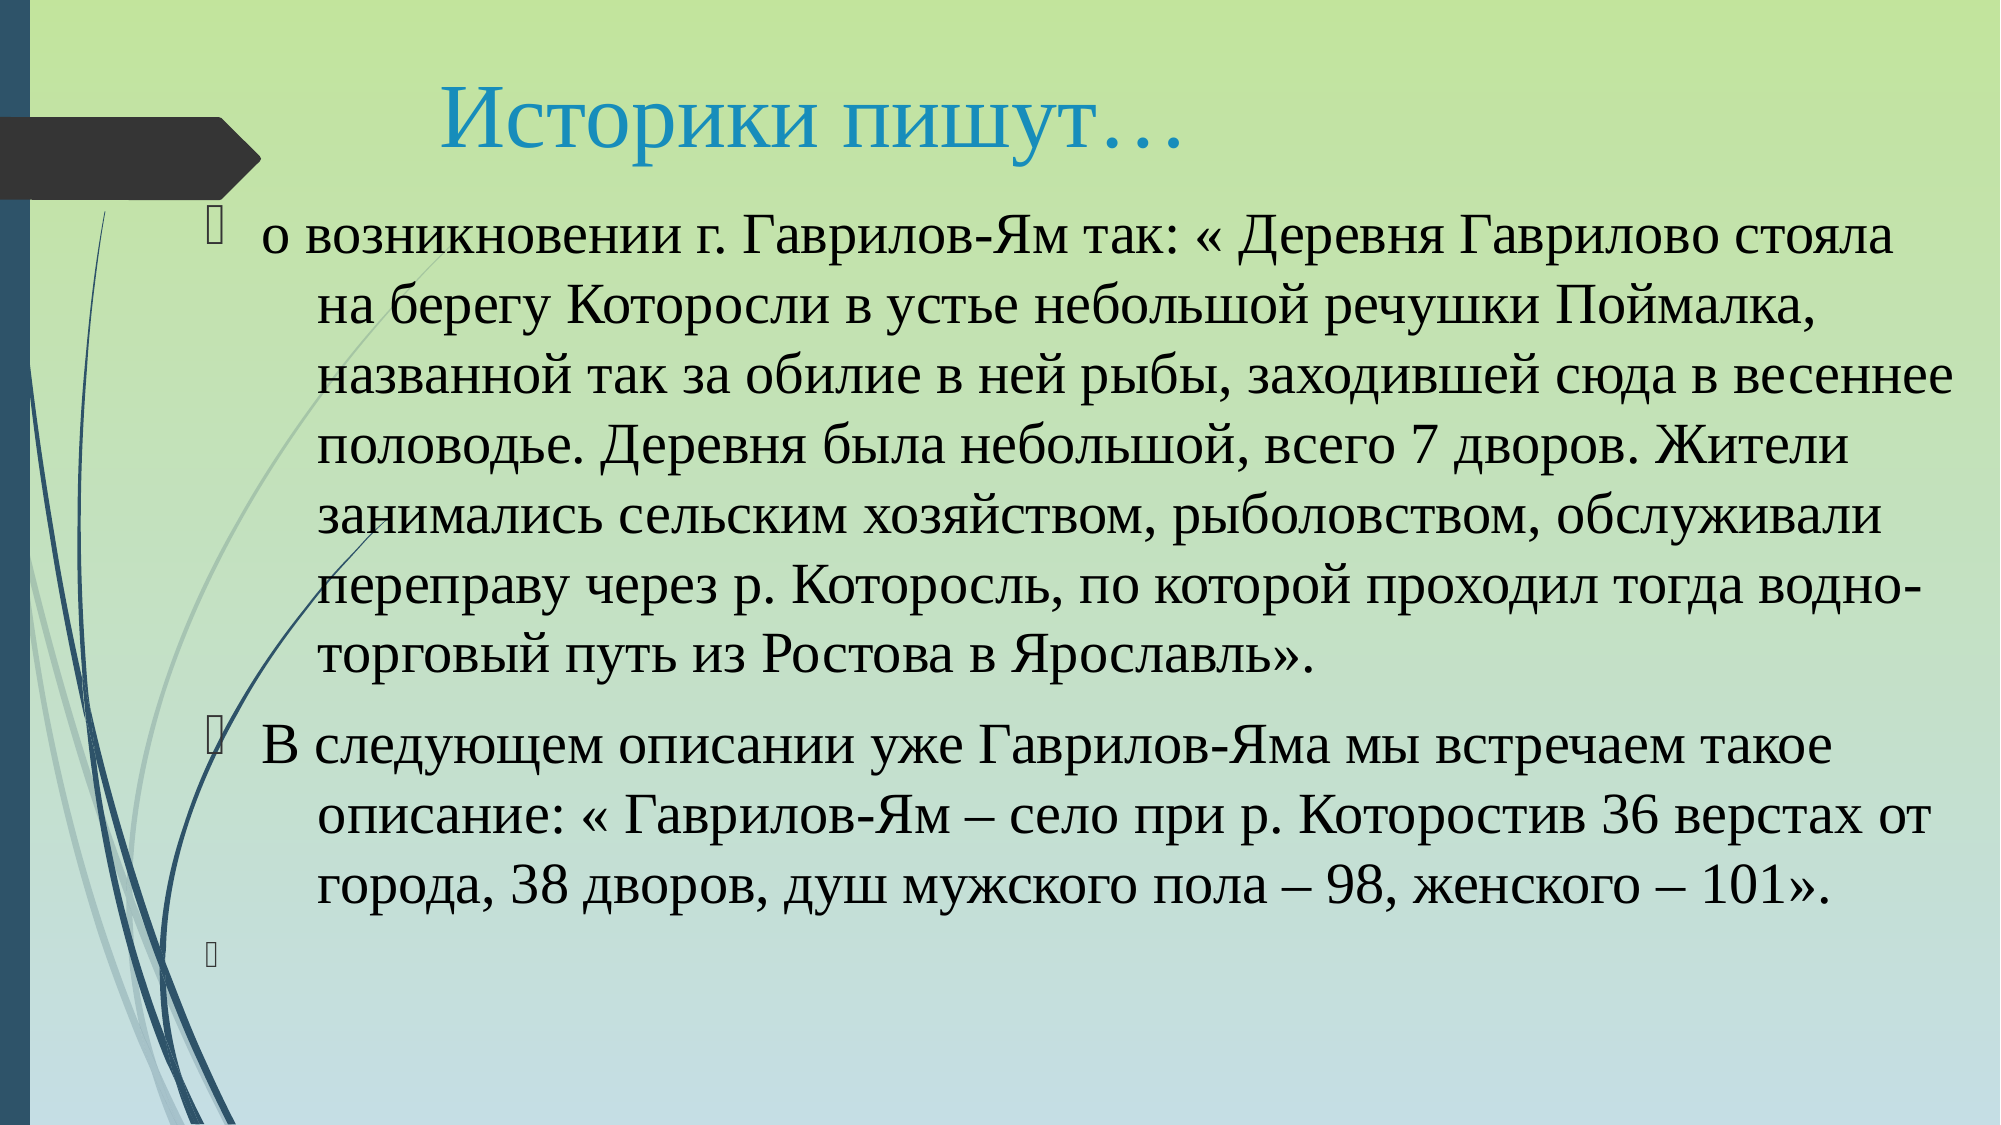

# Историки пишут…
о возникновении г. Гаврилов-Ям так: « Деревня Гаврилово стояла на берегу Которосли в устье небольшой речушки Поймалка, названной так за обилие в ней рыбы, заходившей сюда в весеннее половодье. Деревня была небольшой, всего 7 дворов. Жители занимались сельским хозяйством, рыболовством, обслуживали переправу через р. Которосль, по которой проходил тогда водно-торговый путь из Ростова в Ярославль».
В следующем описании уже Гаврилов-Яма мы встречаем такое описание: « Гаврилов-Ям – село при р. Которостив 36 верстах от города, 38 дворов, душ мужского пола – 98, женского – 101».